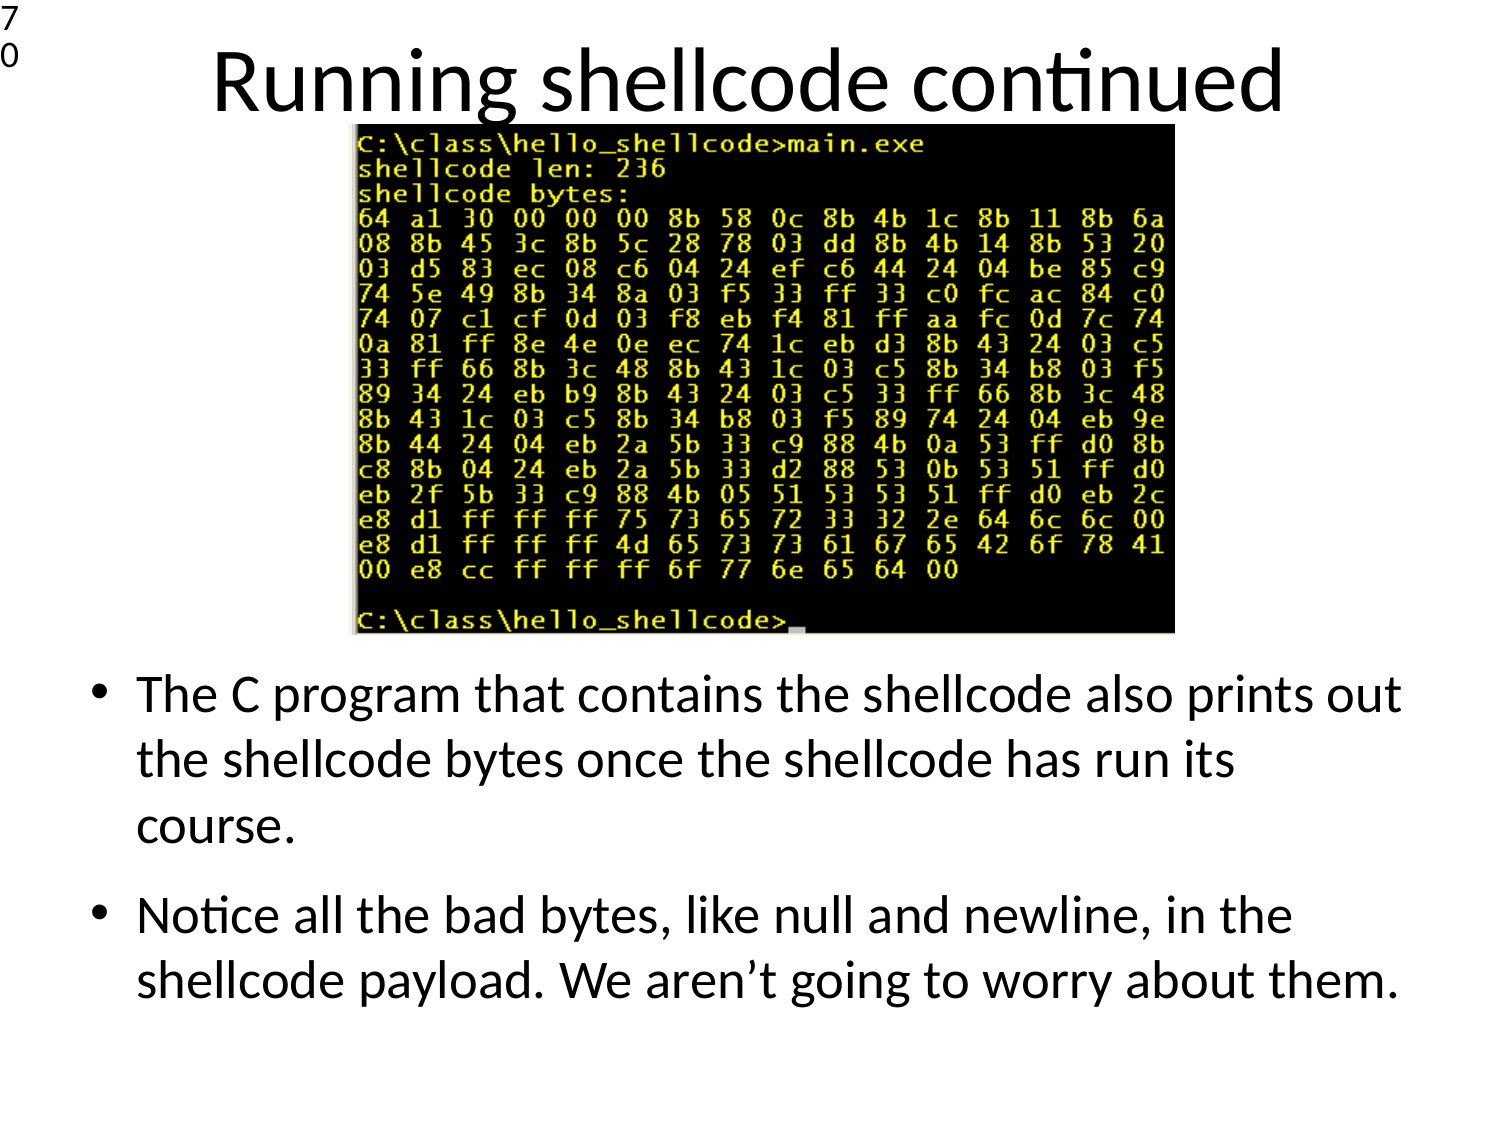

# Running shellcode continued
The C program that contains the shellcode also prints out the shellcode bytes once the shellcode has run its course.
Notice all the bad bytes, like null and newline, in the shellcode payload. We aren’t going to worry about them.